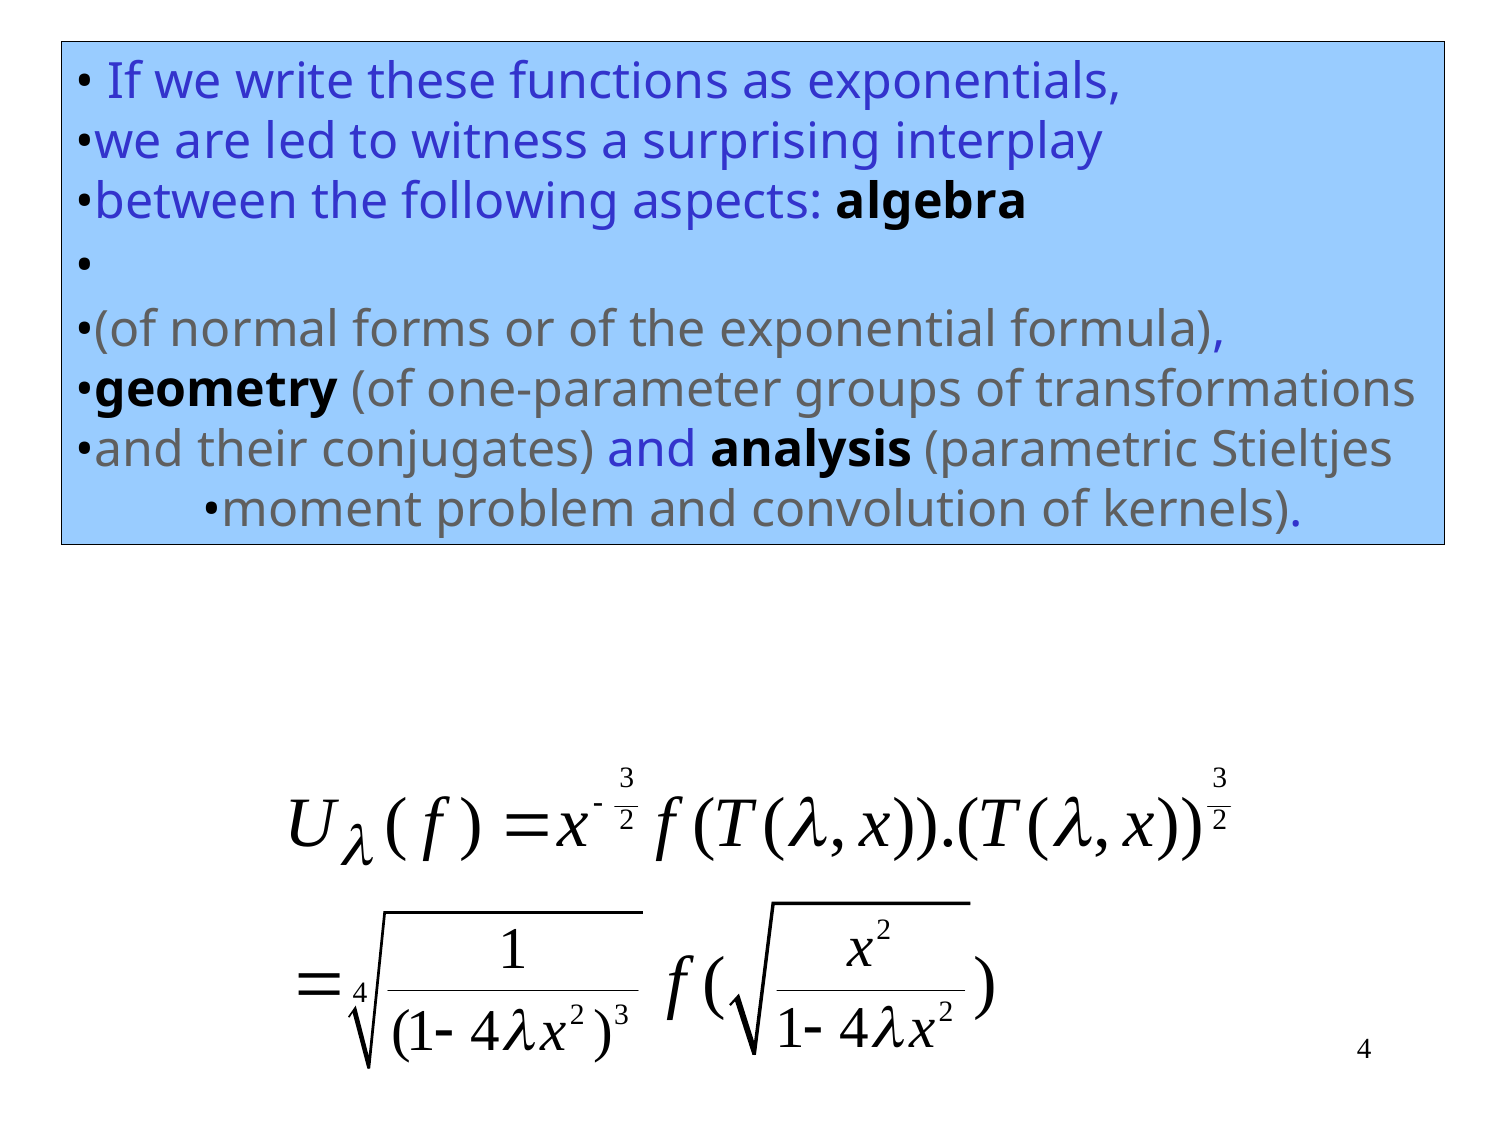

If we write these functions as exponentials,
we are led to witness a surprising interplay
between the following aspects: algebra
(of normal forms or of the exponential formula),
geometry (of one-parameter groups of transformations
and their conjugates) and analysis (parametric Stieltjes
moment problem and convolution of kernels).
4